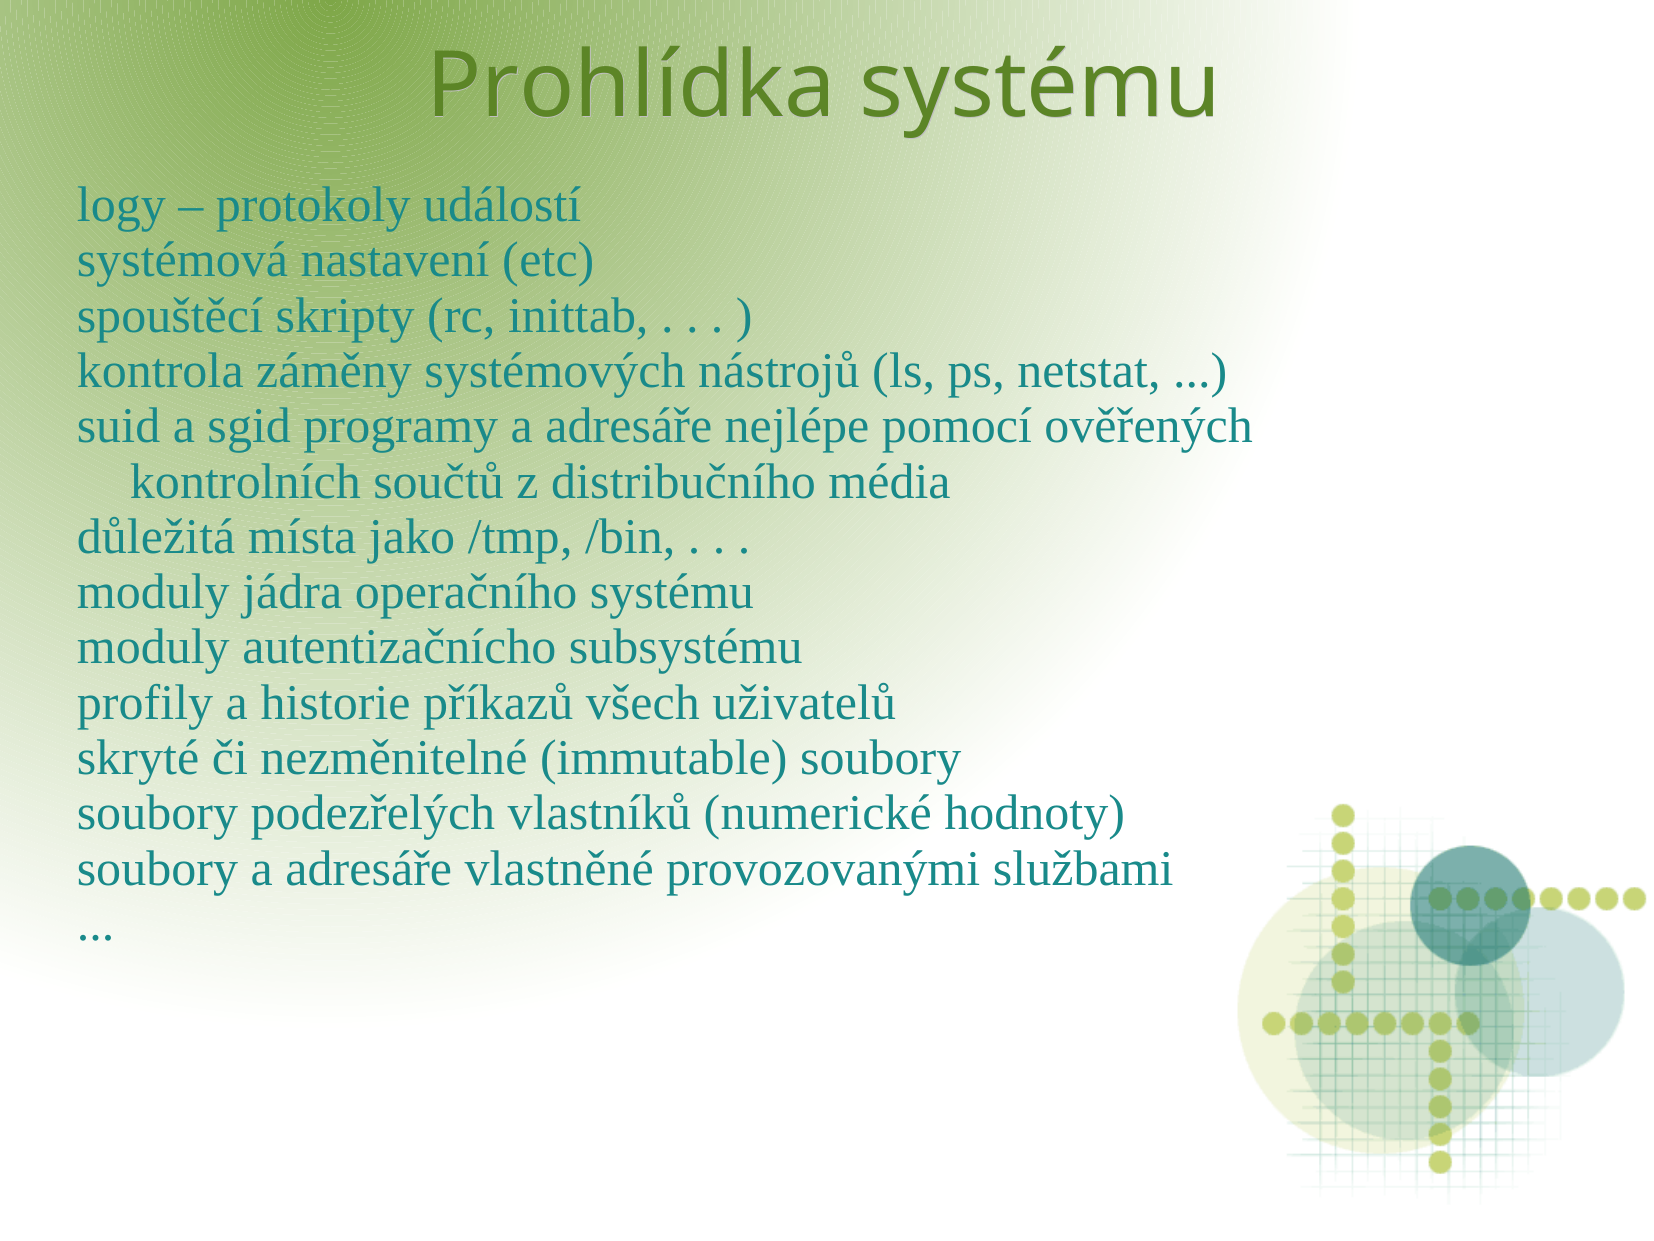

# Prohlídka systému
logy – protokoly událostí
systémová nastavení (etc)
spouštěcí skripty (rc, inittab, . . . )
kontrola záměny systémových nástrojů (ls, ps, netstat, ...)
suid a sgid programy a adresáře nejlépe pomocí ověřených kontrolních součtů z distribučního média
důležitá místa jako /tmp, /bin, . . .
moduly jádra operačního systému
moduly autentizačnícho subsystému
profily a historie příkazů všech uživatelů
skryté či nezměnitelné (immutable) soubory
soubory podezřelých vlastníků (numerické hodnoty)
soubory a adresáře vlastněné provozovanými službami
...